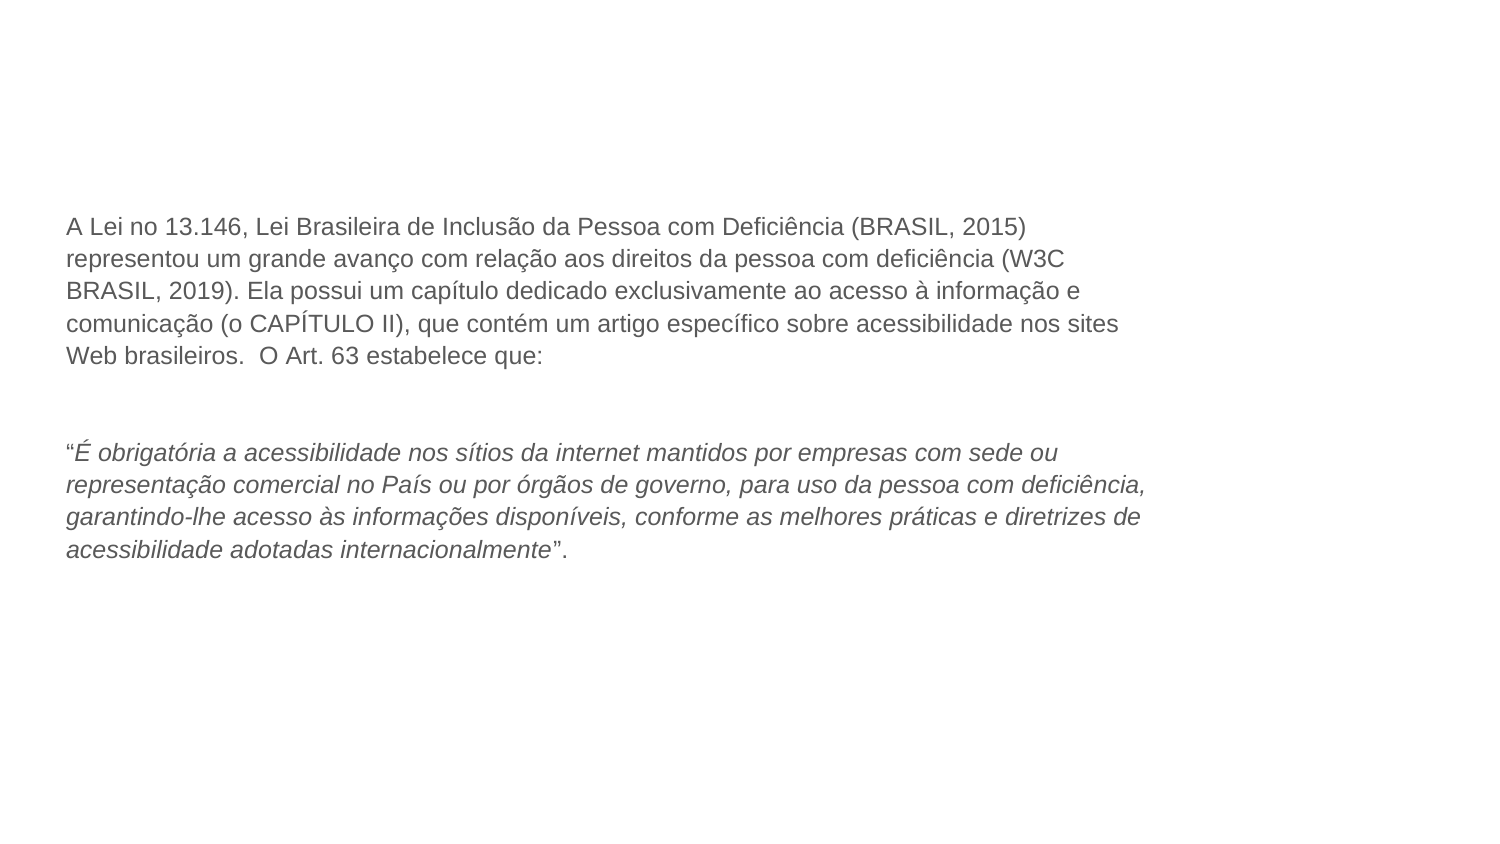

# Lei 13.146/2015
A Lei no 13.146, Lei Brasileira de Inclusão da Pessoa com Deficiência (BRASIL, 2015) representou um grande avanço com relação aos direitos da pessoa com deficiência (W3C BRASIL, 2019). Ela possui um capítulo dedicado exclusivamente ao acesso à informação e comunicação (o CAPÍTULO II), que contém um artigo específico sobre acessibilidade nos sites Web brasileiros.  O Art. 63 estabelece que:
“É obrigatória a acessibilidade nos sítios da internet mantidos por empresas com sede ou representação comercial no País ou por órgãos de governo, para uso da pessoa com deficiência, garantindo-lhe acesso às informações disponíveis, conforme as melhores práticas e diretrizes de acessibilidade adotadas internacionalmente”.